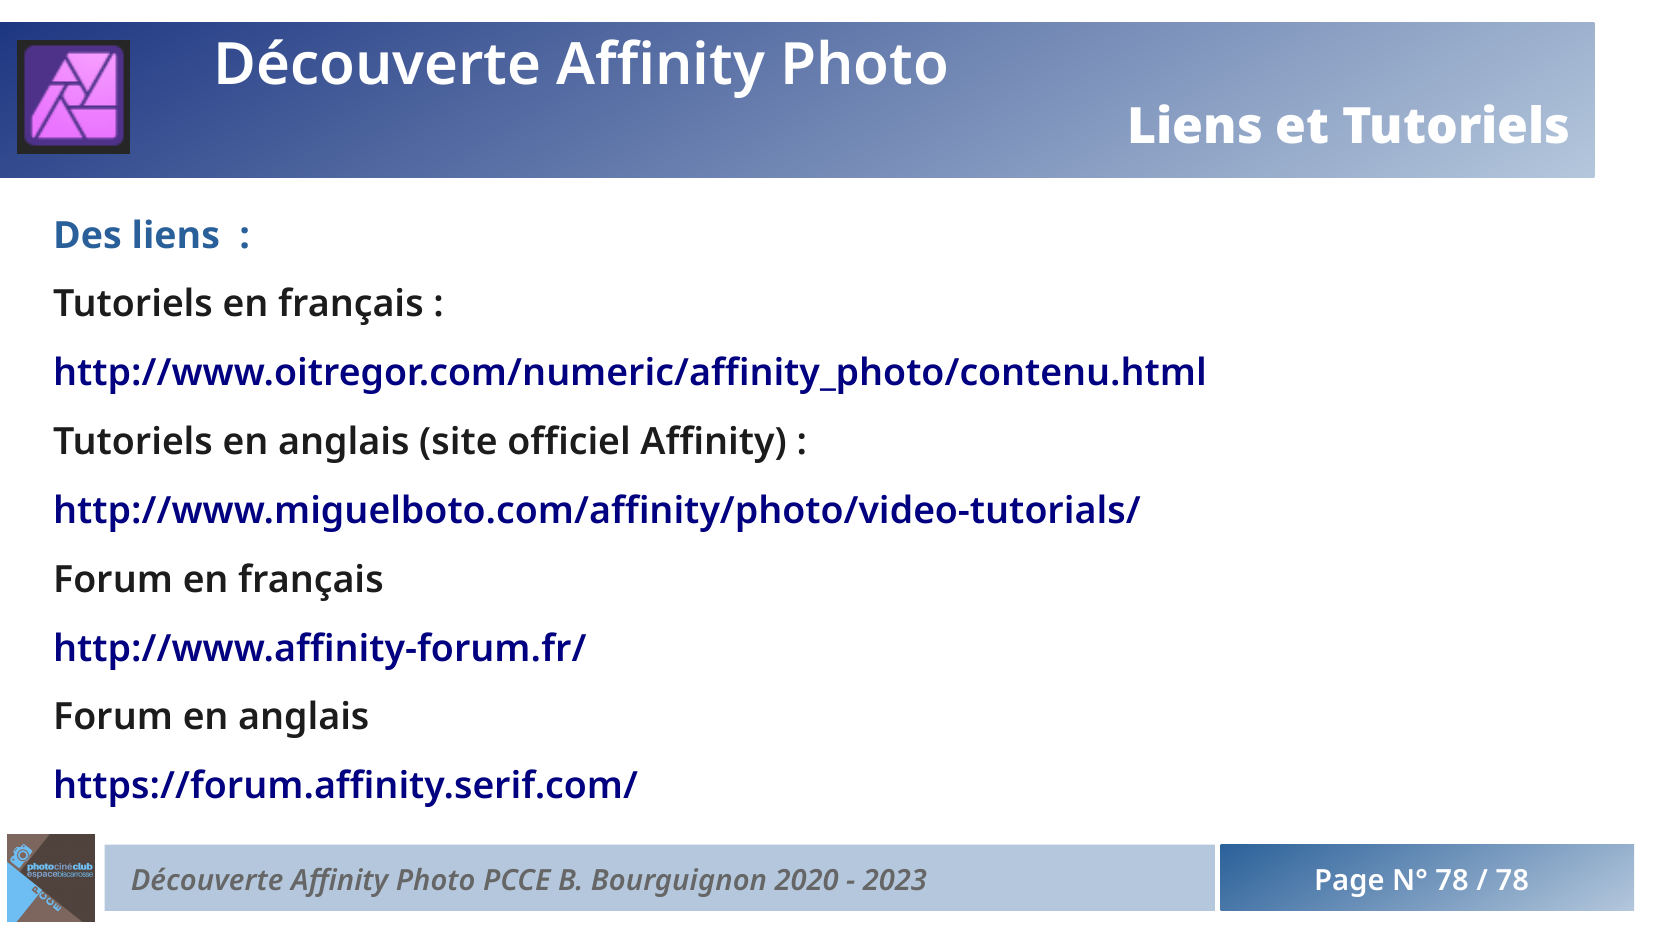

# Liens et Tutoriels
Des liens  :
Tutoriels en français :
http://www.oitregor.com/numeric/affinity_photo/contenu.html
Tutoriels en anglais (site officiel Affinity) :
http://www.miguelboto.com/affinity/photo/video-tutorials/
Forum en français
http://www.affinity-forum.fr/
Forum en anglais
https://forum.affinity.serif.com/